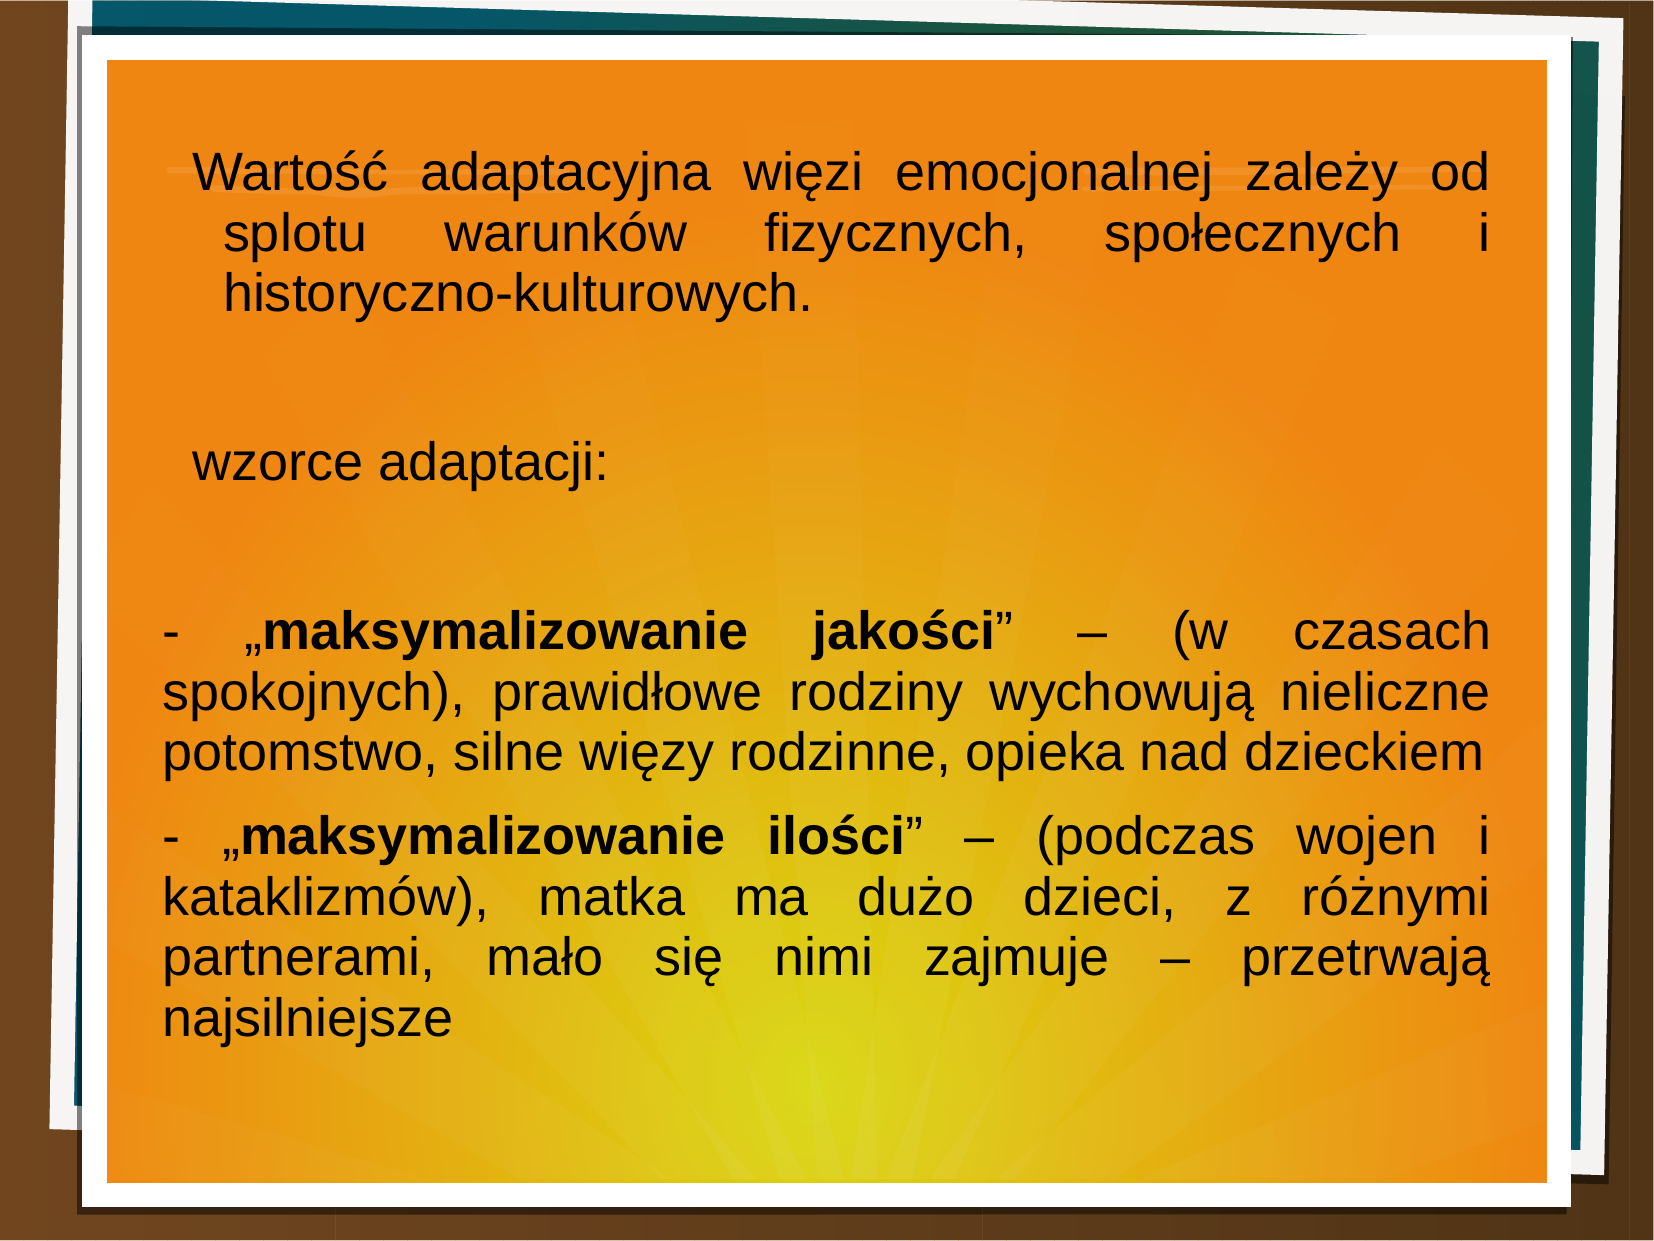

# Wartość adaptacyjna więzi emocjonalnej zależy od splotu warunków fizycznych, społecznych i historyczno-kulturowych.
wzorce adaptacji:
- „maksymalizowanie jakości” – (w czasach spokojnych), prawidłowe rodziny wychowują nieliczne potomstwo, silne więzy rodzinne, opieka nad dzieckiem
- „maksymalizowanie ilości” – (podczas wojen i kataklizmów), matka ma dużo dzieci, z różnymi partnerami, mało się nimi zajmuje – przetrwają najsilniejsze